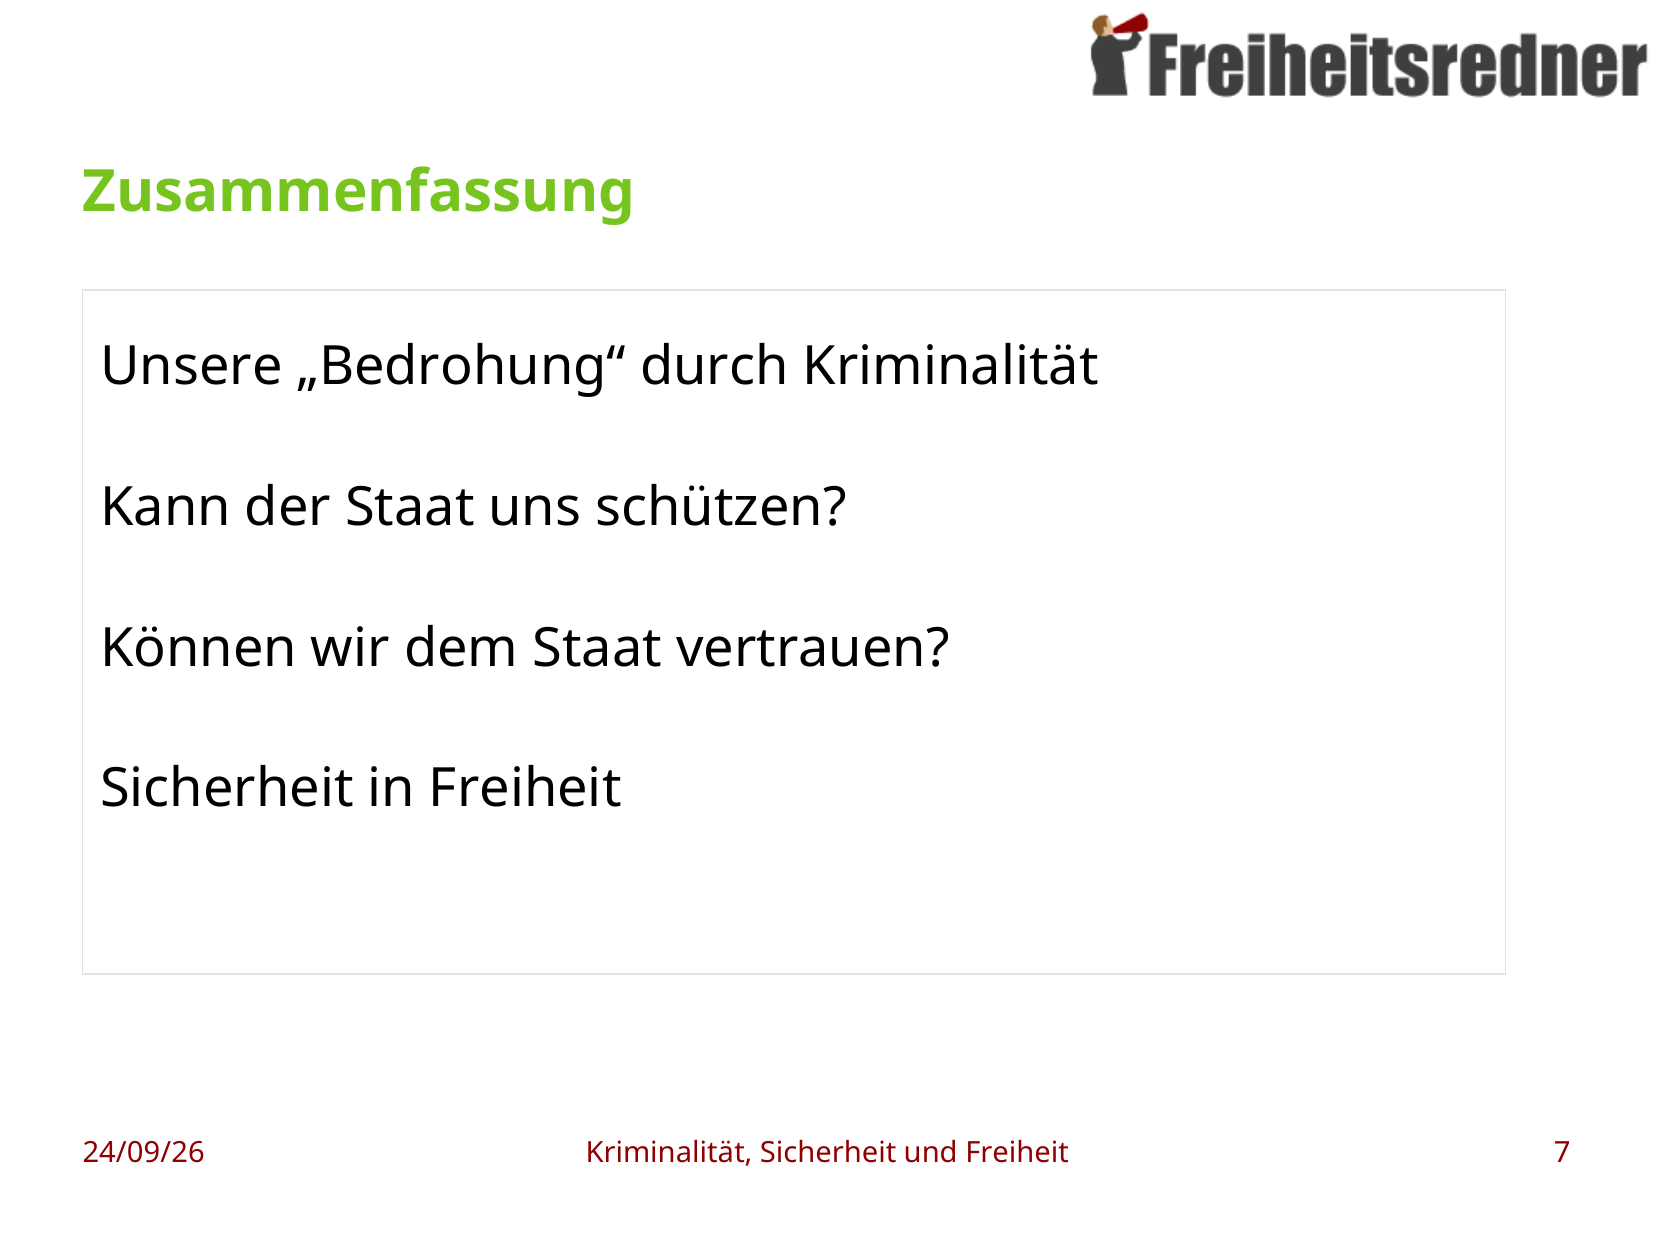

# Zusammenfassung
Unsere „Bedrohung“ durch Kriminalität
Kann der Staat uns schützen?
Können wir dem Staat vertrauen?
Sicherheit in Freiheit
Überwachungsmaßnahmen
7